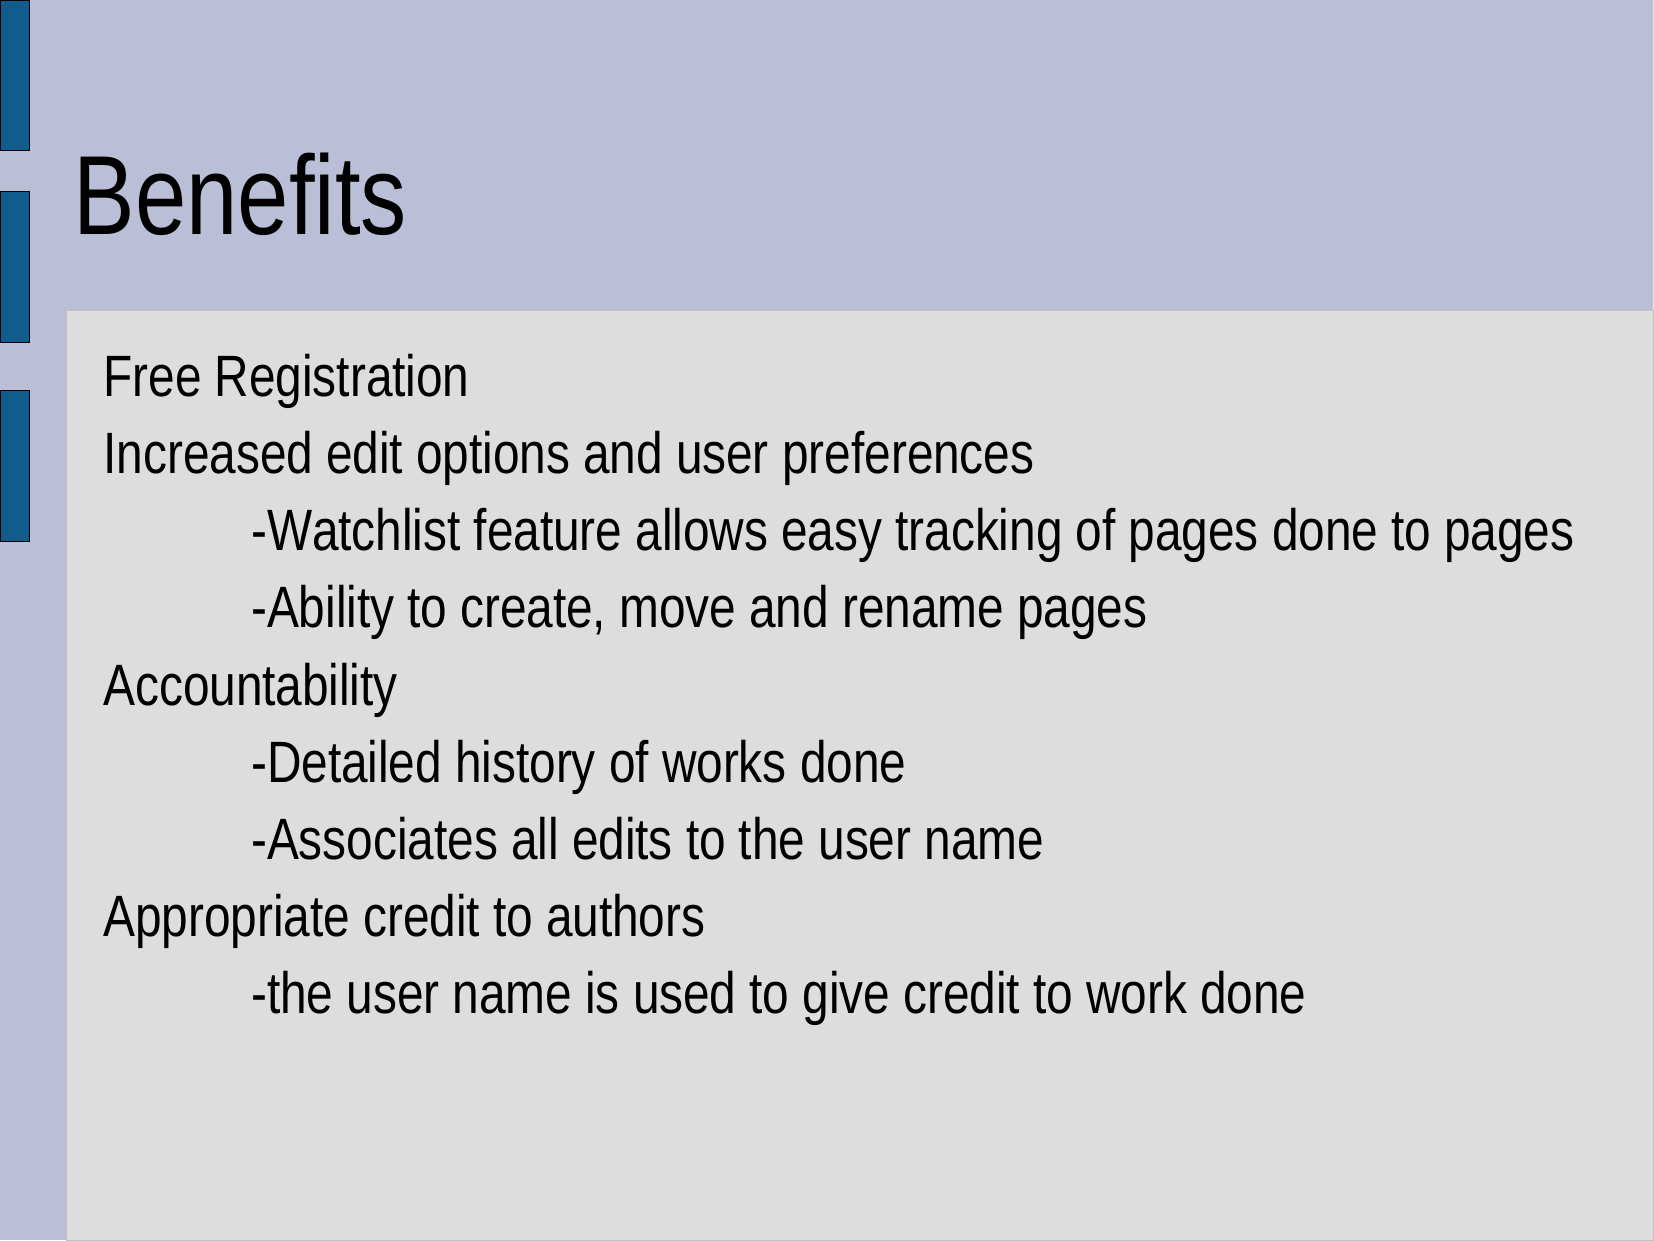

Benefits
Free Registration
Increased edit options and user preferences
		-Watchlist feature allows easy tracking of pages done to pages
		-Ability to create, move and rename pages
Accountability
		-Detailed history of works done
		-Associates all edits to the user name
Appropriate credit to authors
		-the user name is used to give credit to work done